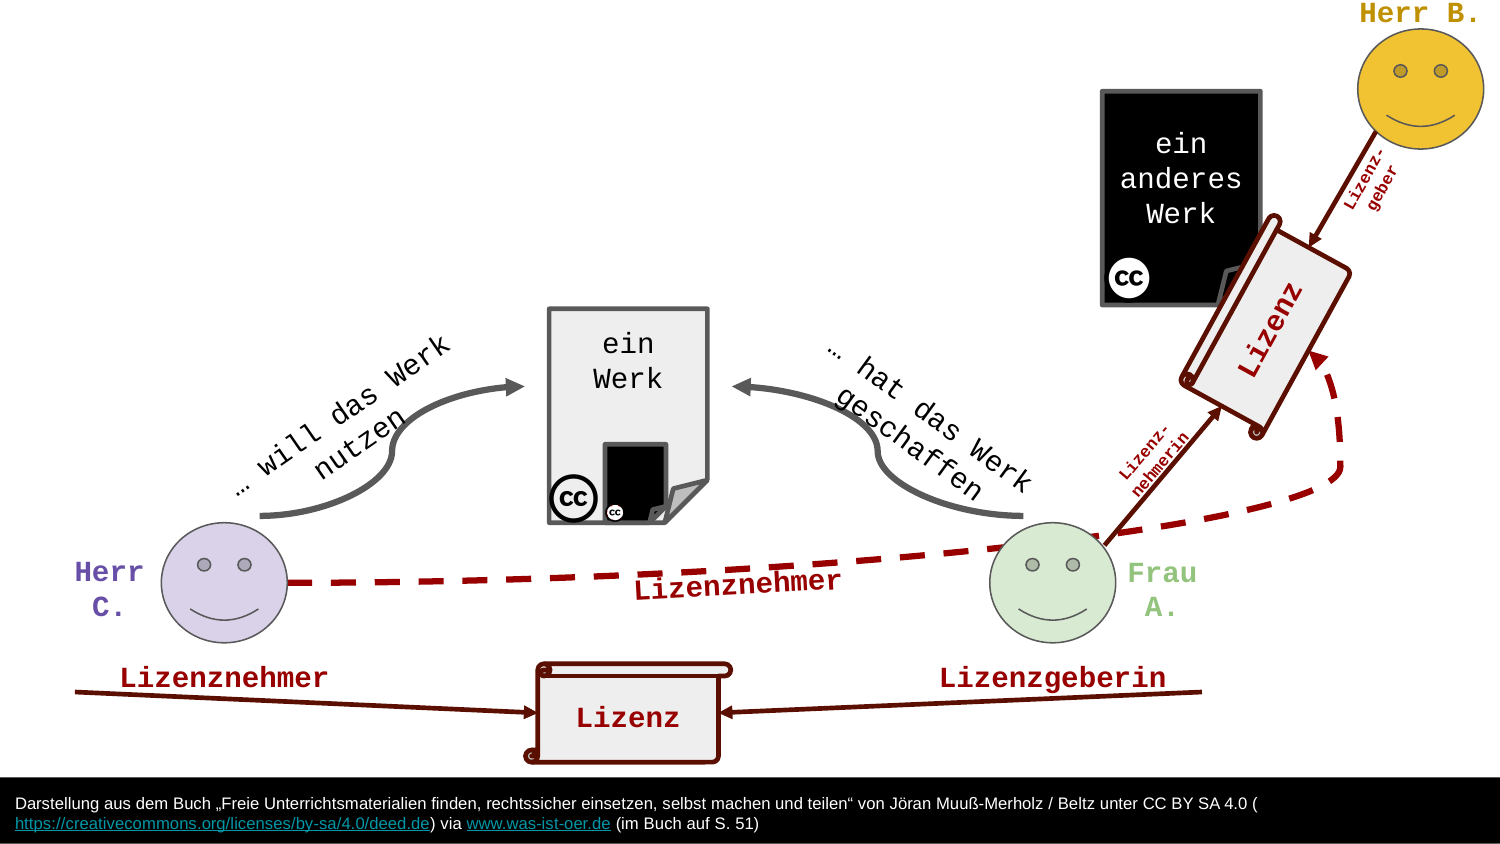

Herr B.
ein anderes Werk
Lizenz-
geber
Lizenz
ein Werk
… will das Werk nutzen
… hat das Werk geschaffen
Lizenz-
nehmerin
Herr
C.
Frau
A.
Lizenznehmer
Lizenznehmer
Lizenzgeberin
Lizenz
Darstellung aus dem Buch „Freie Unterrichtsmaterialien finden, rechtssicher einsetzen, selbst machen und teilen“ von Jöran Muuß-Merholz / Beltz unter CC BY SA 4.0 (https://creativecommons.org/licenses/by-sa/4.0/deed.de) via www.was-ist-oer.de (im Buch auf S. 51)